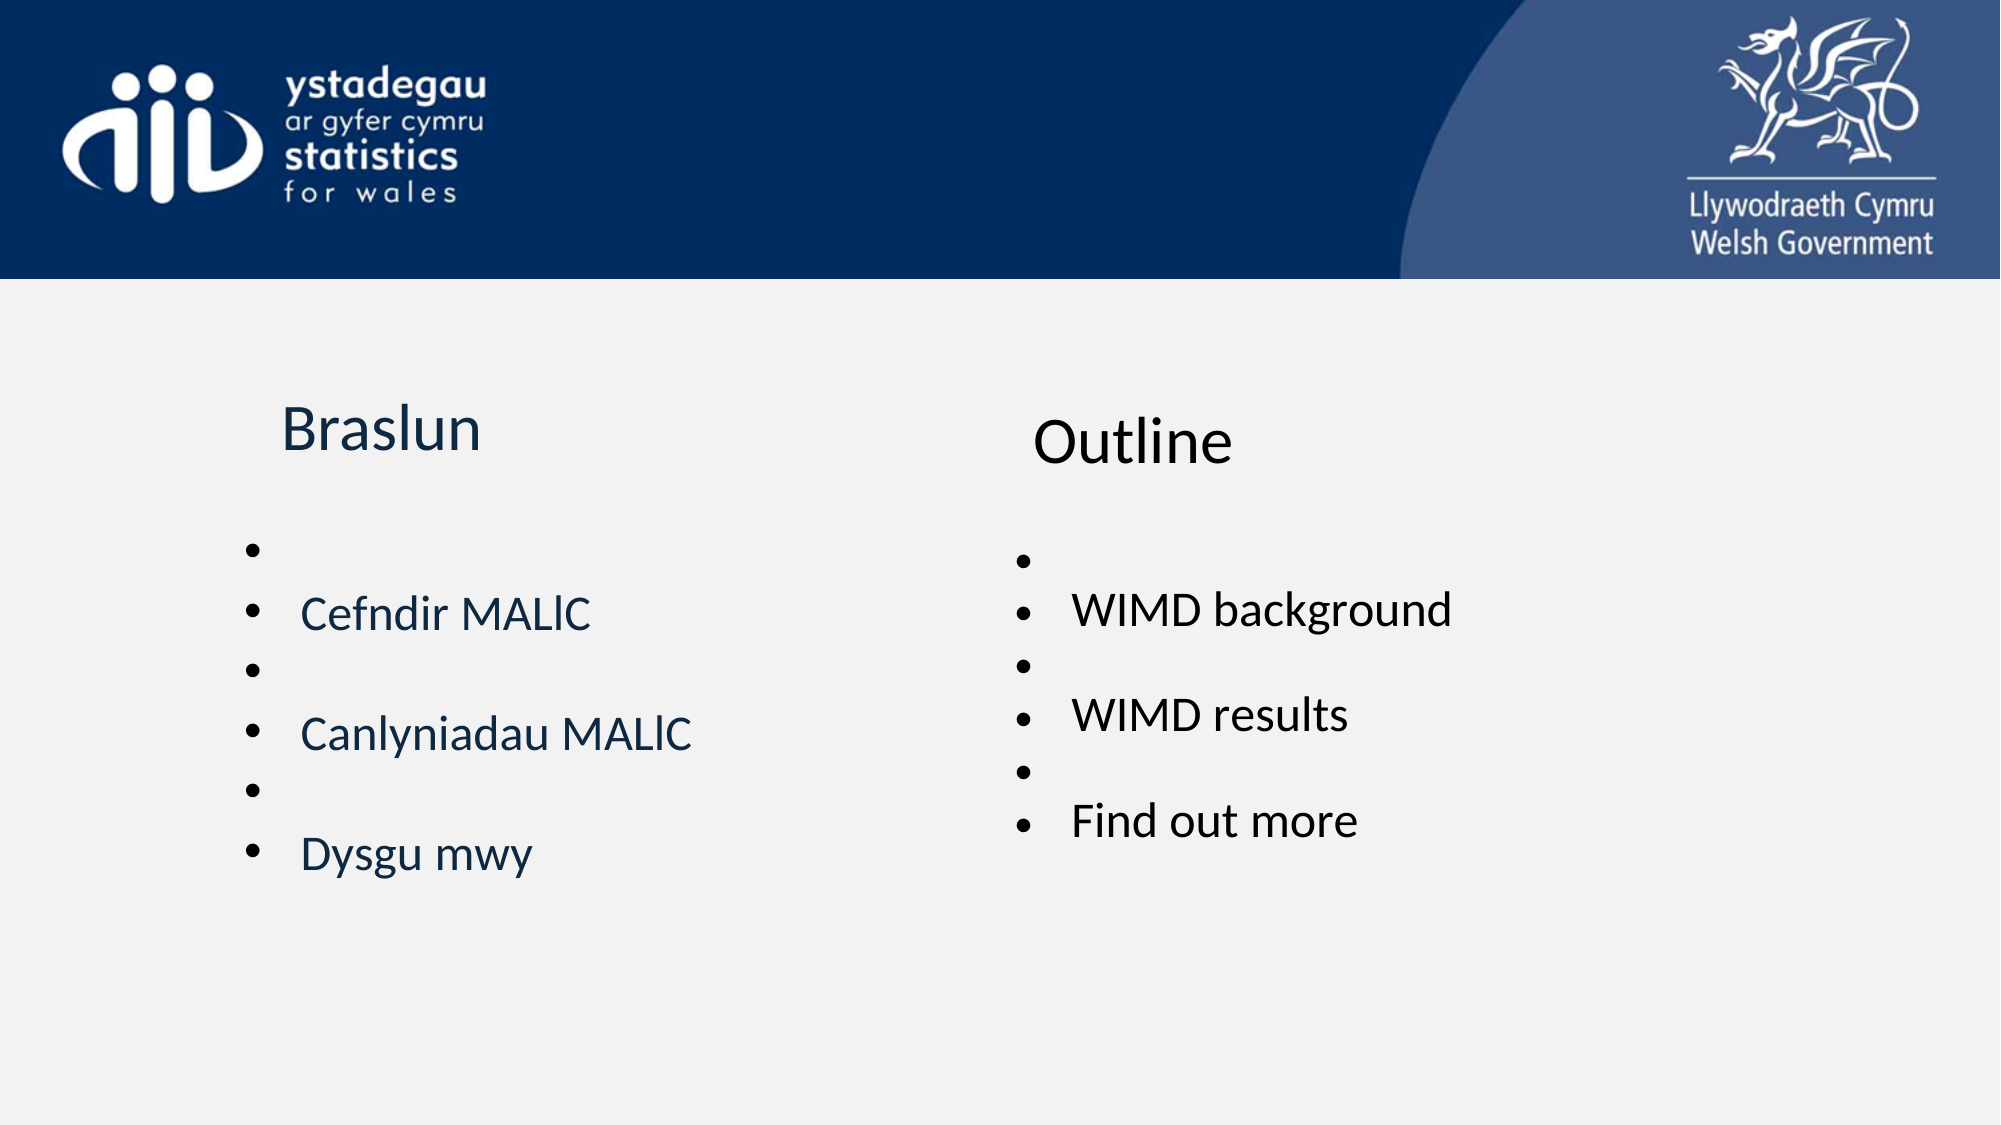

Braslun
Outline
Cefndir MALlC
Canlyniadau MALlC
Dysgu mwy
# WIMD background
WIMD results
Find out more